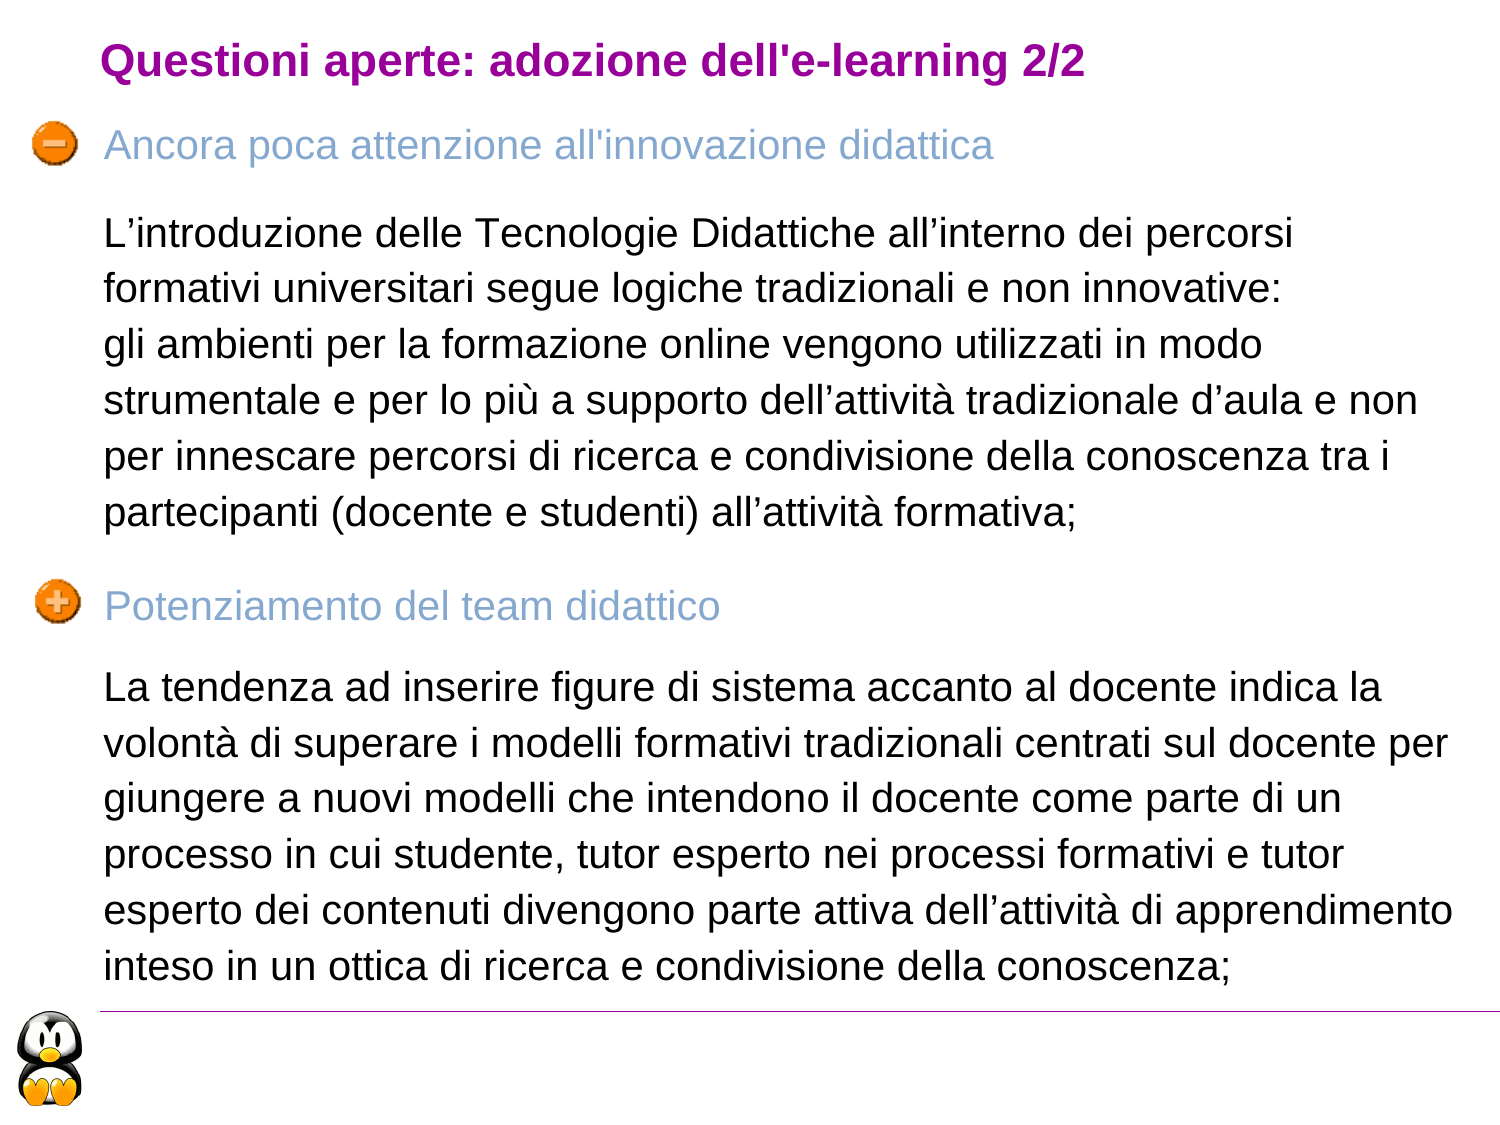

Questioni aperte: adozione dell'e-learning 2/2
	Ancora poca attenzione all'innovazione didattica
L’introduzione delle Tecnologie Didattiche all’interno dei percorsi formativi universitari segue logiche tradizionali e non innovative:
gli ambienti per la formazione online vengono utilizzati in modo strumentale e per lo più a supporto dell’attività tradizionale d’aula e non per innescare percorsi di ricerca e condivisione della conoscenza tra i partecipanti (docente e studenti) all’attività formativa;
	Potenziamento del team didattico
La tendenza ad inserire figure di sistema accanto al docente indica la volontà di superare i modelli formativi tradizionali centrati sul docente per giungere a nuovi modelli che intendono il docente come parte di un processo in cui studente, tutor esperto nei processi formativi e tutor esperto dei contenuti divengono parte attiva dell’attività di apprendimento inteso in un ottica di ricerca e condivisione della conoscenza;